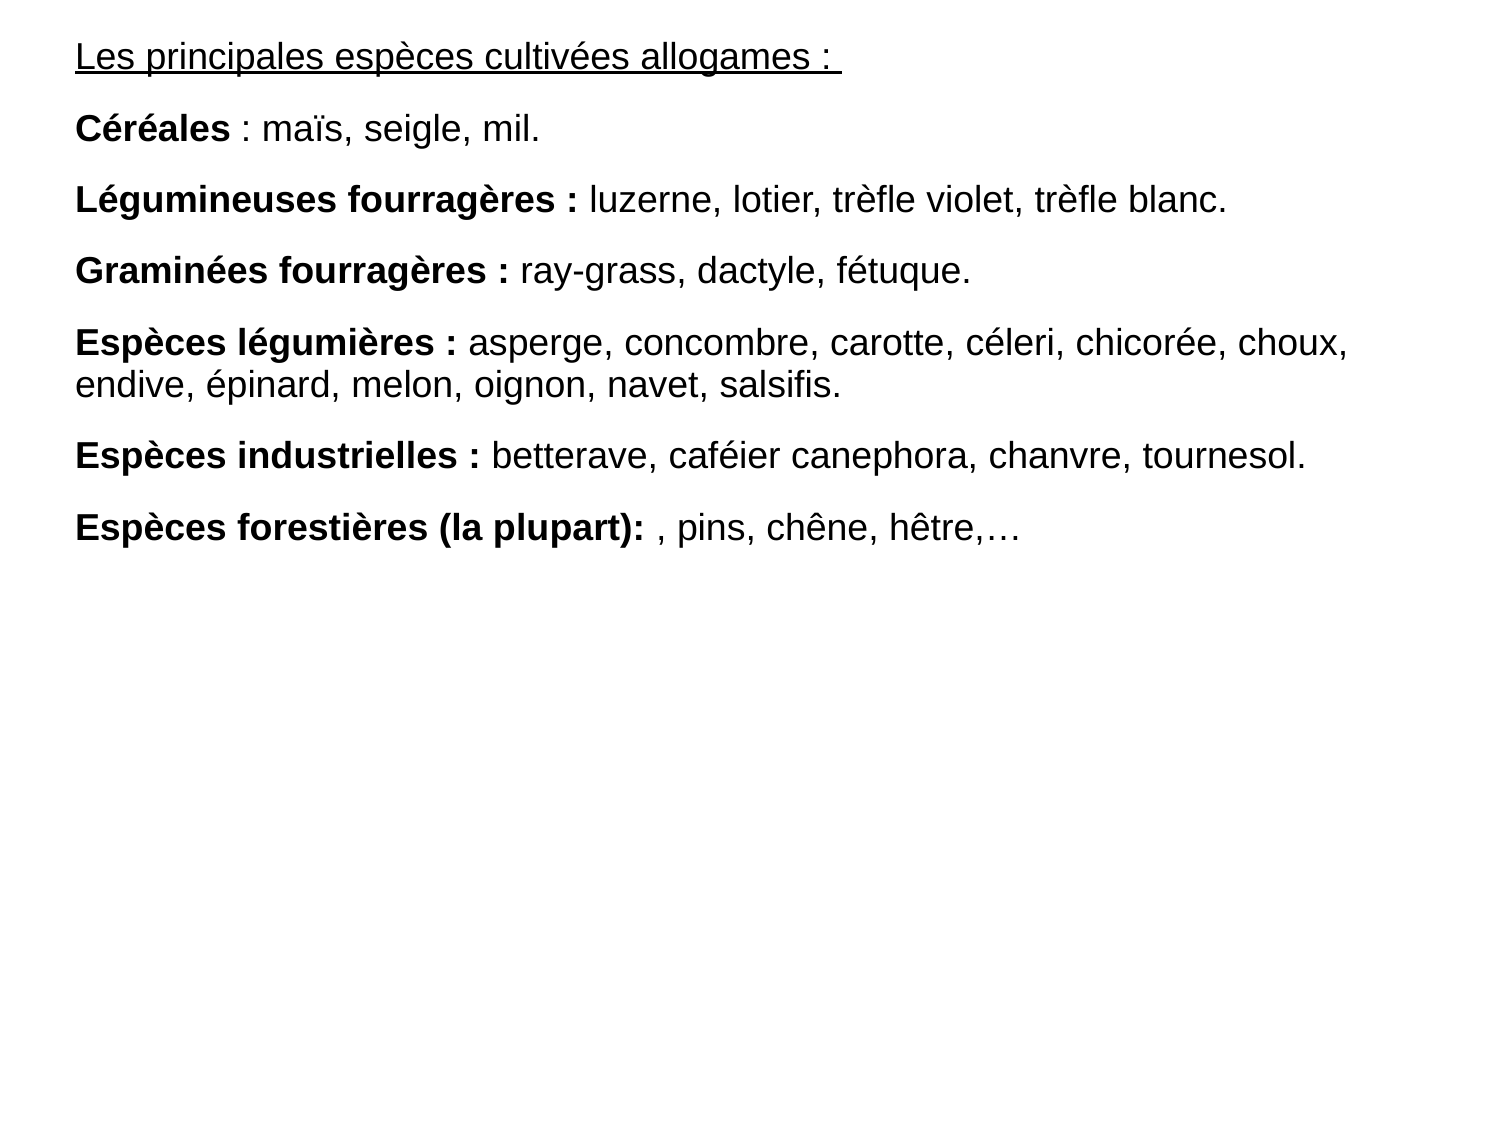

# Les principales espèces cultivées allogames :
Céréales : maïs, seigle, mil.
Légumineuses fourragères : luzerne, lotier, trèfle violet, trèfle blanc.
Graminées fourragères : ray-grass, dactyle, fétuque.
Espèces légumières : asperge, concombre, carotte, céleri, chicorée, choux, endive, épinard, melon, oignon, navet, salsifis.
Espèces industrielles : betterave, caféier canephora, chanvre, tournesol.
Espèces forestières (la plupart): , pins, chêne, hêtre,…